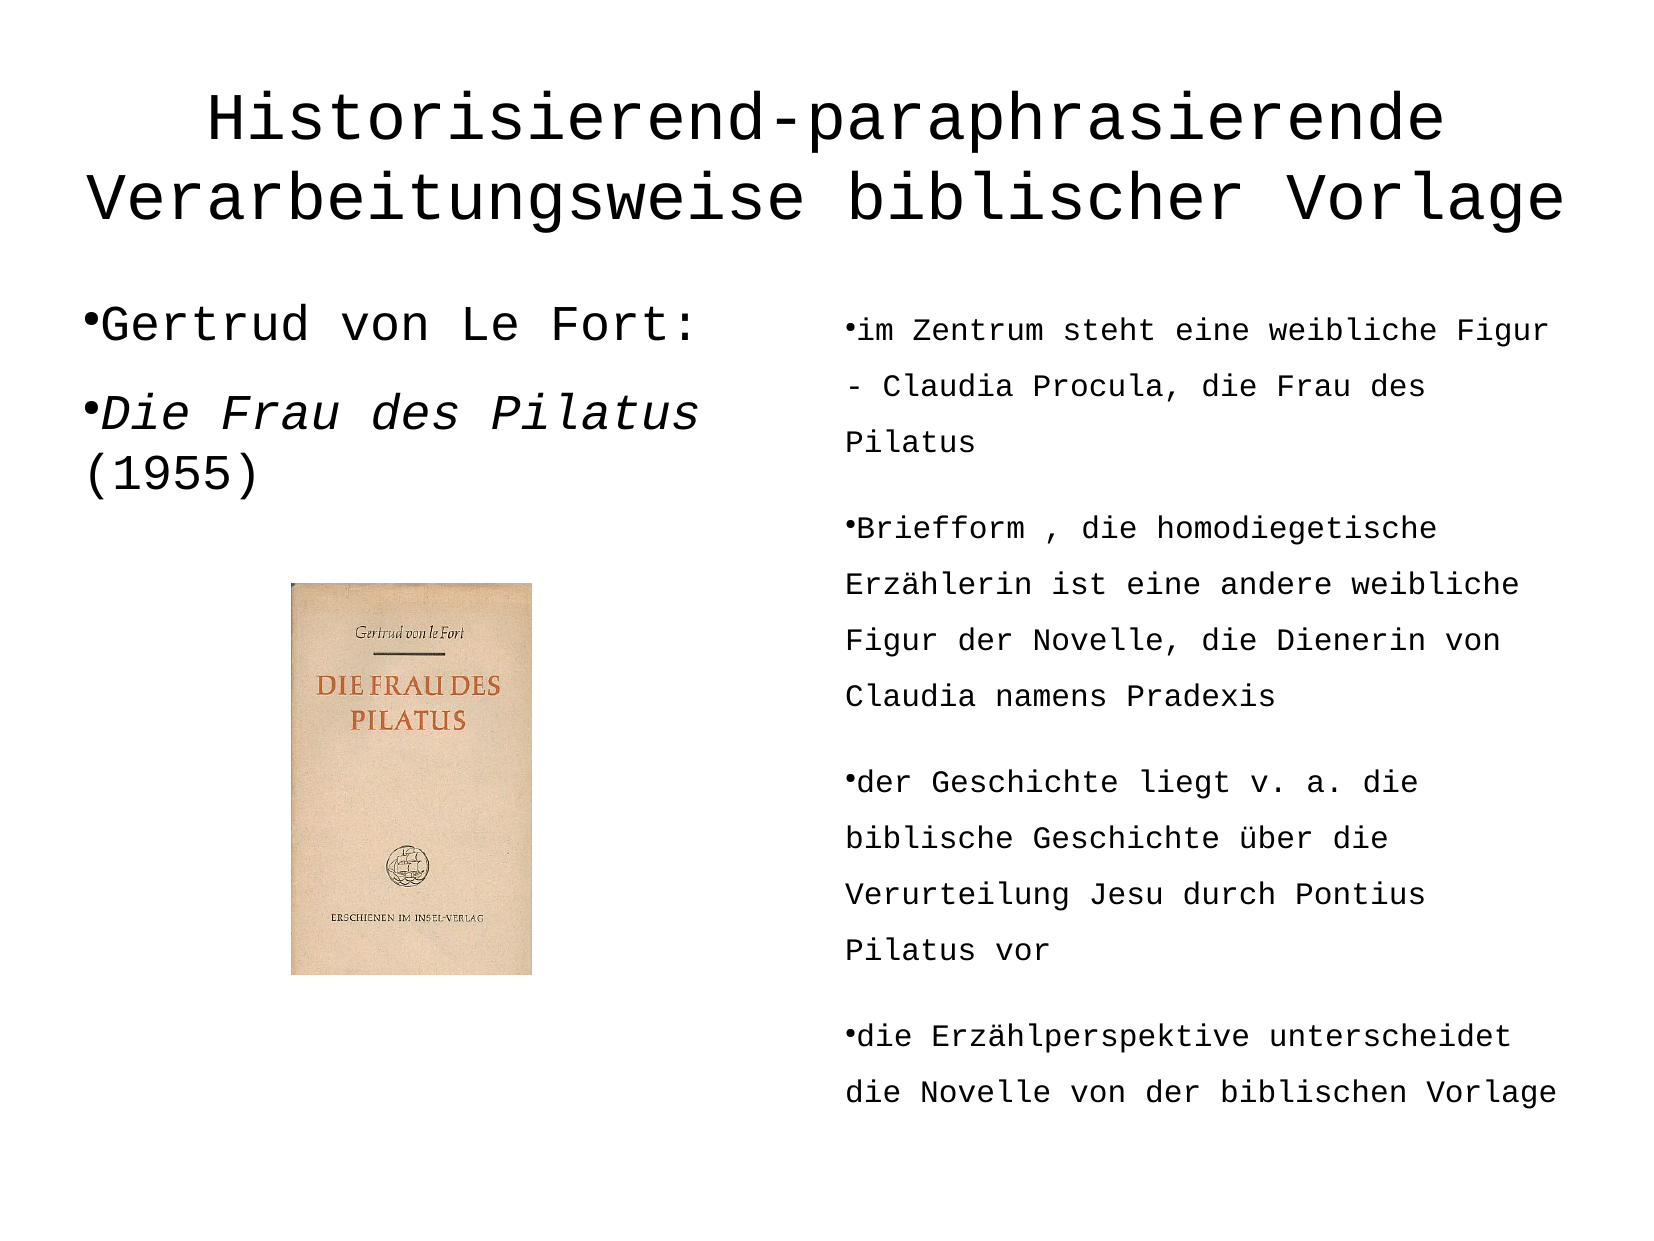

# Historisierend-paraphrasierende Verarbeitungsweise biblischer Vorlage
Gertrud von Le Fort:
Die Frau des Pilatus (1955)
im Zentrum steht eine weibliche Figur - Claudia Procula, die Frau des Pilatus
Briefform , die homodiegetische Erzählerin ist eine andere weibliche Figur der Novelle, die Dienerin von Claudia namens Pradexis
der Geschichte liegt v. a. die biblische Geschichte über die Verurteilung Jesu durch Pontius Pilatus vor
die Erzählperspektive unterscheidet die Novelle von der biblischen Vorlage